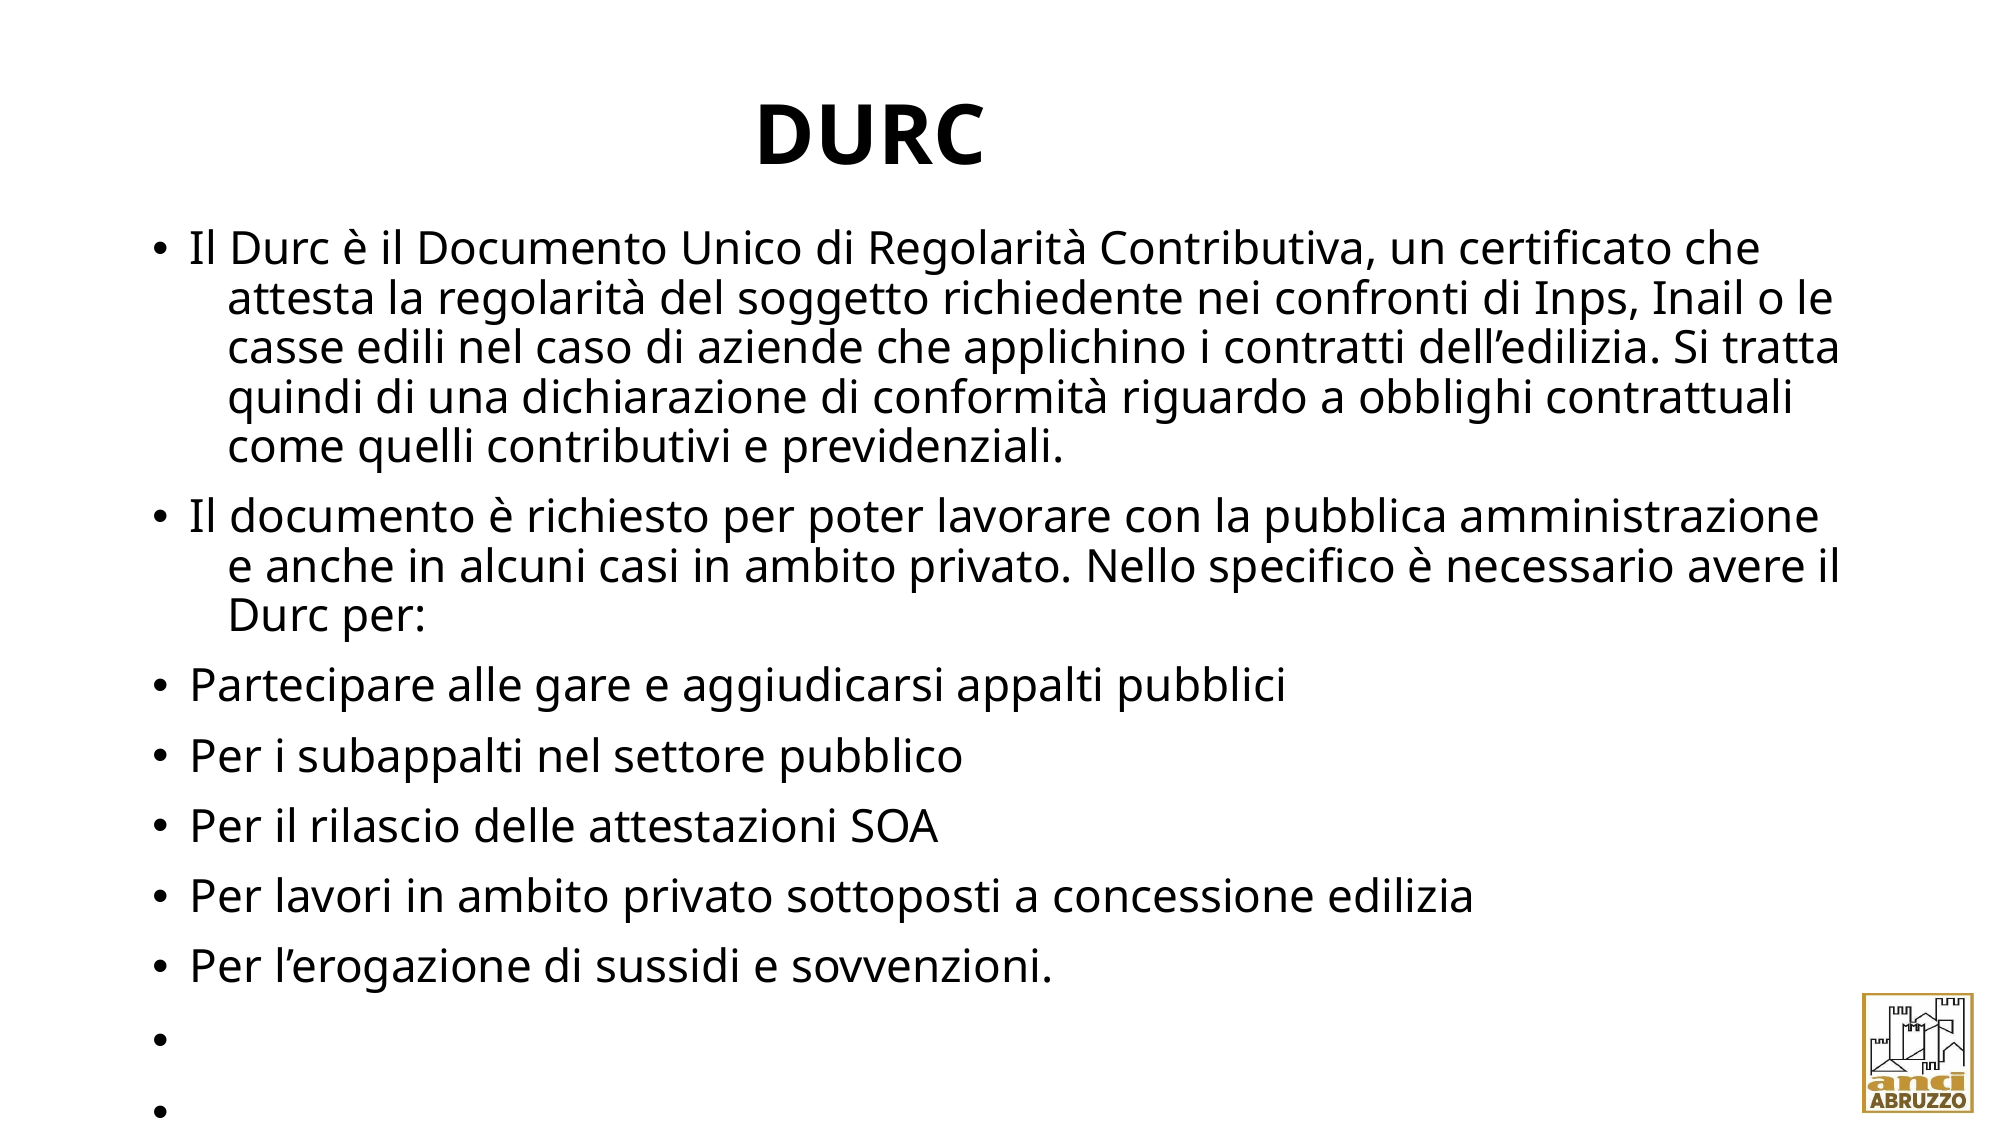

# DURC
Il Durc è il Documento Unico di Regolarità Contributiva, un certificato che attesta la regolarità del soggetto richiedente nei confronti di Inps, Inail o le casse edili nel caso di aziende che applichino i contratti dell’edilizia. Si tratta quindi di una dichiarazione di conformità riguardo a obblighi contrattuali come quelli contributivi e previdenziali.
Il documento è richiesto per poter lavorare con la pubblica amministrazione e anche in alcuni casi in ambito privato. Nello specifico è necessario avere il Durc per:
Partecipare alle gare e aggiudicarsi appalti pubblici
Per i subappalti nel settore pubblico
Per il rilascio delle attestazioni SOA
Per lavori in ambito privato sottoposti a concessione edilizia
Per l’erogazione di sussidi e sovvenzioni.